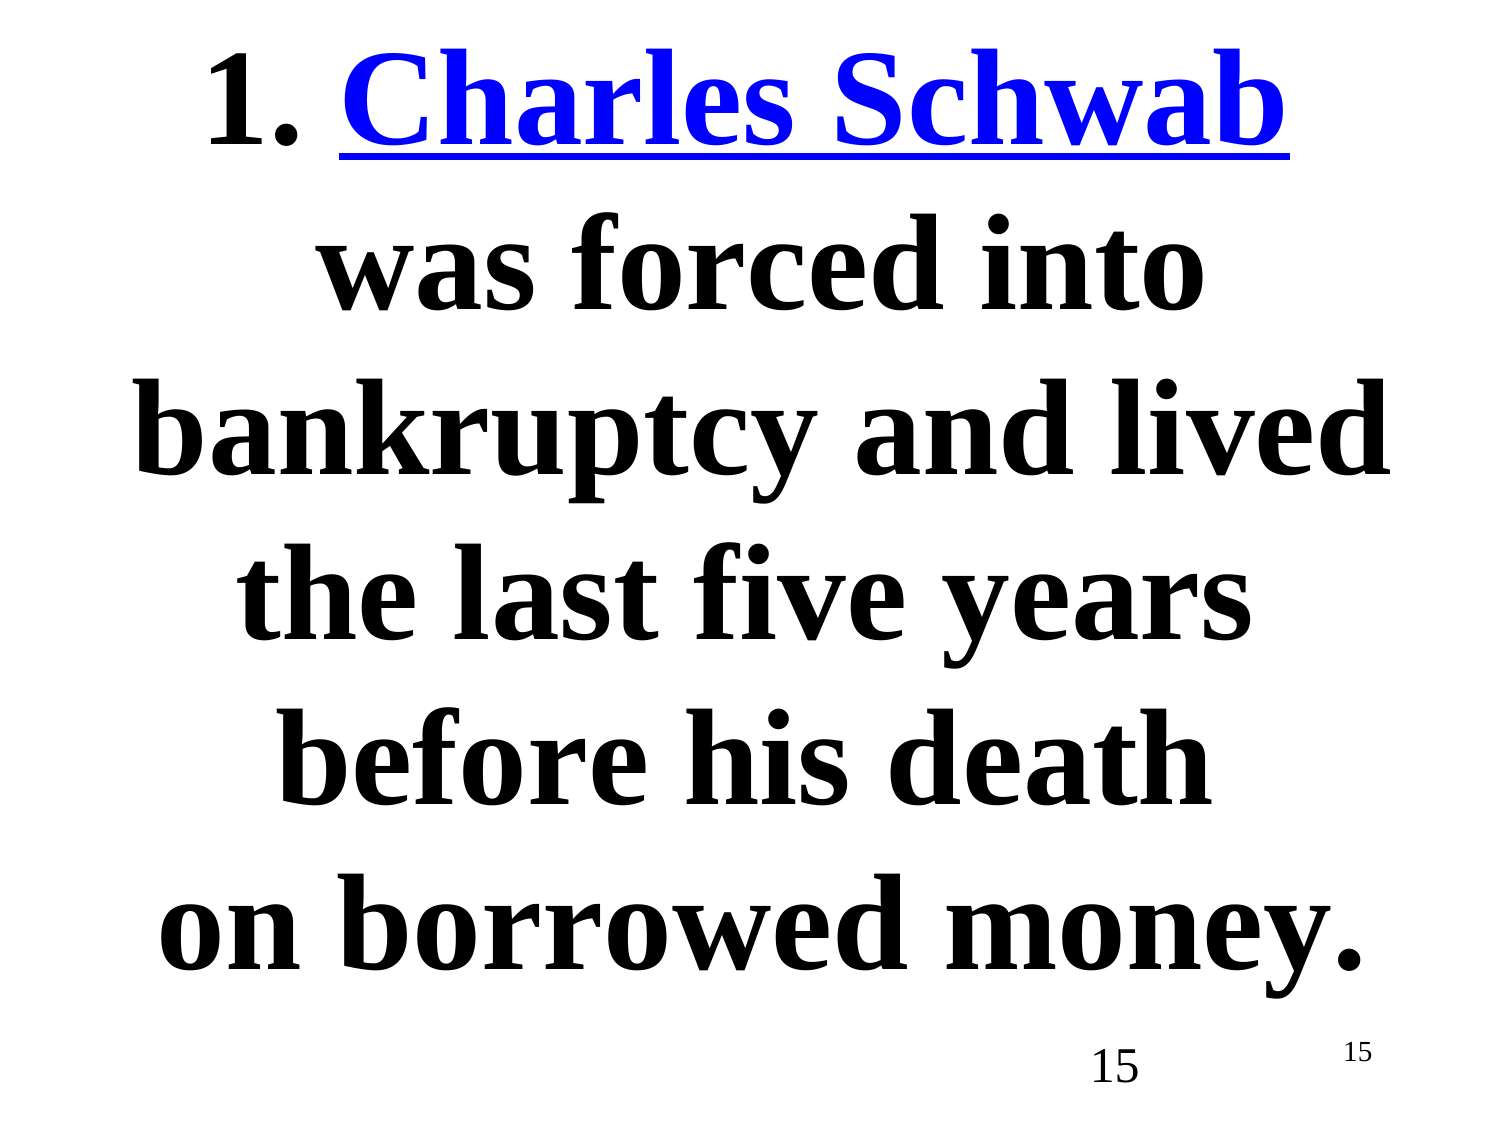

1. Charles Schwab
was forced into bankruptcy and lived the last five years
before his death
on borrowed money.
15